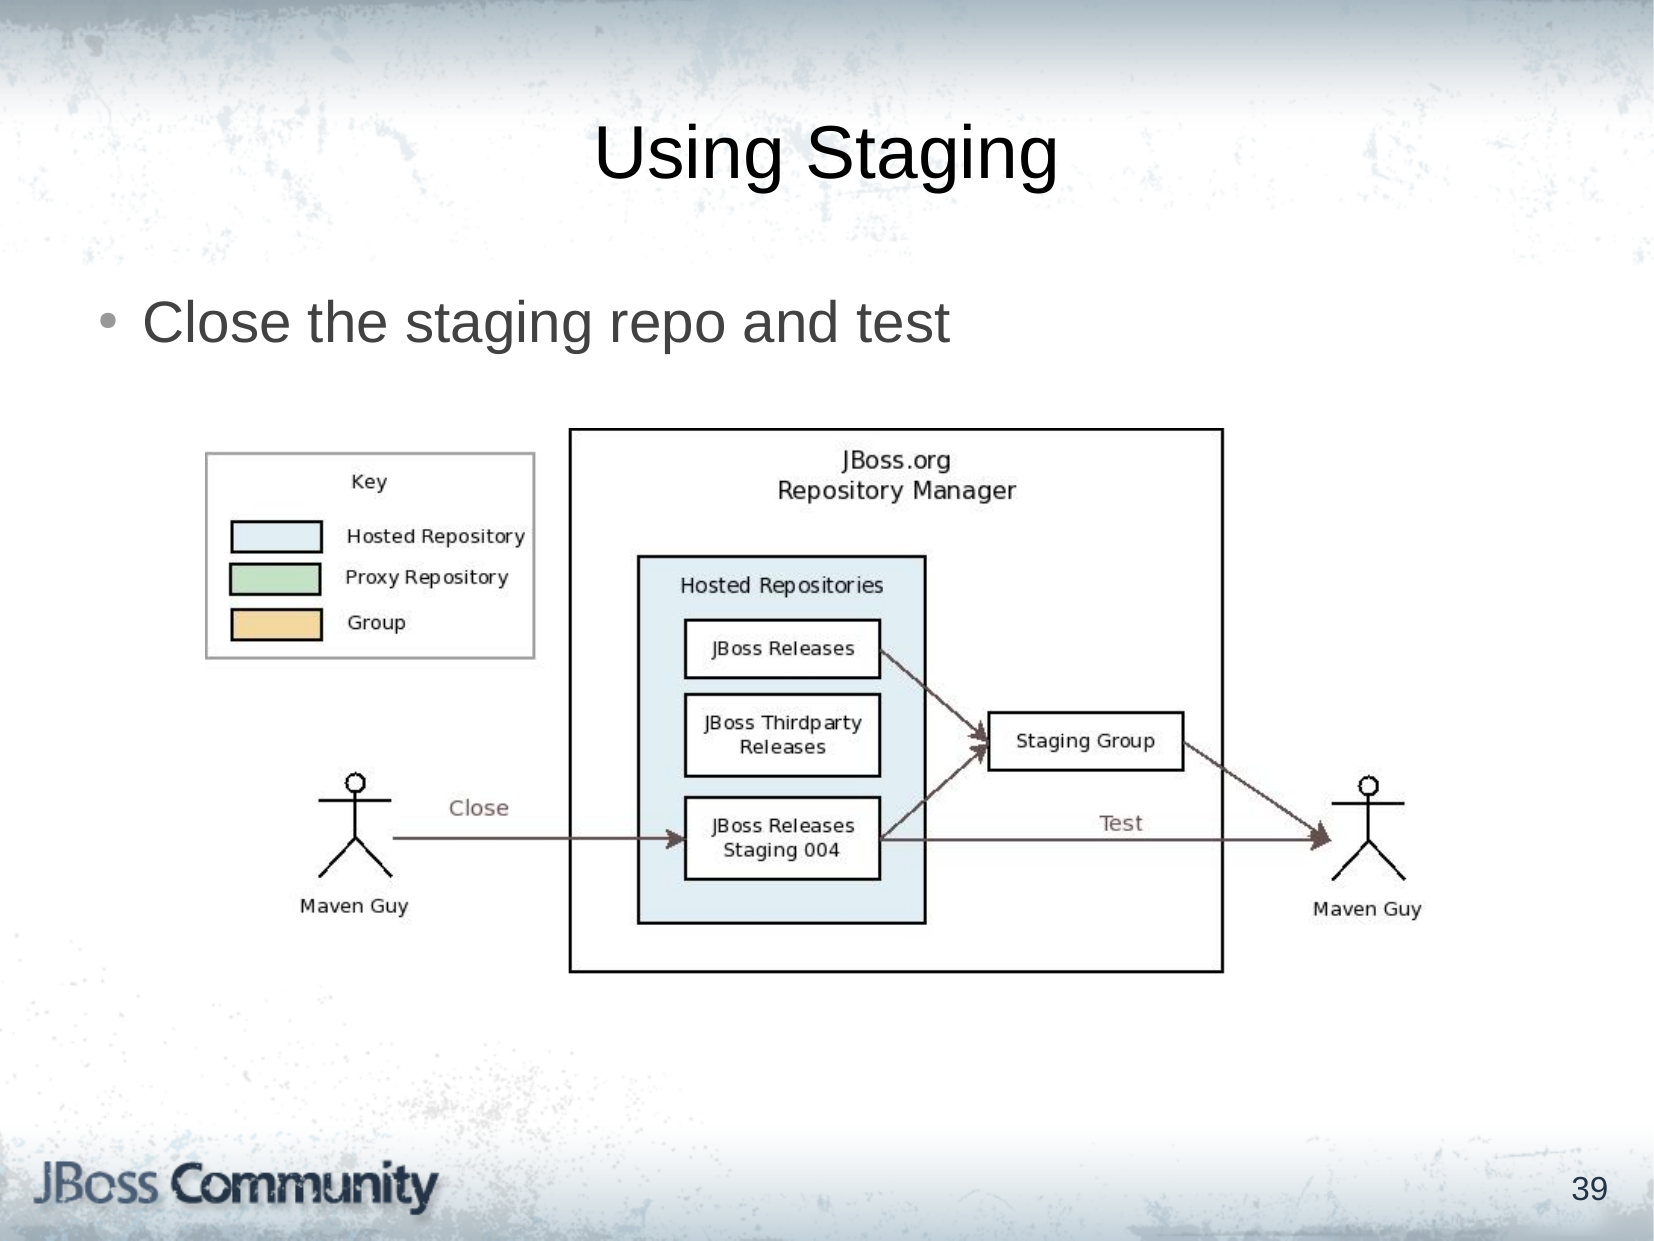

# Using Staging
Close the staging repo and test